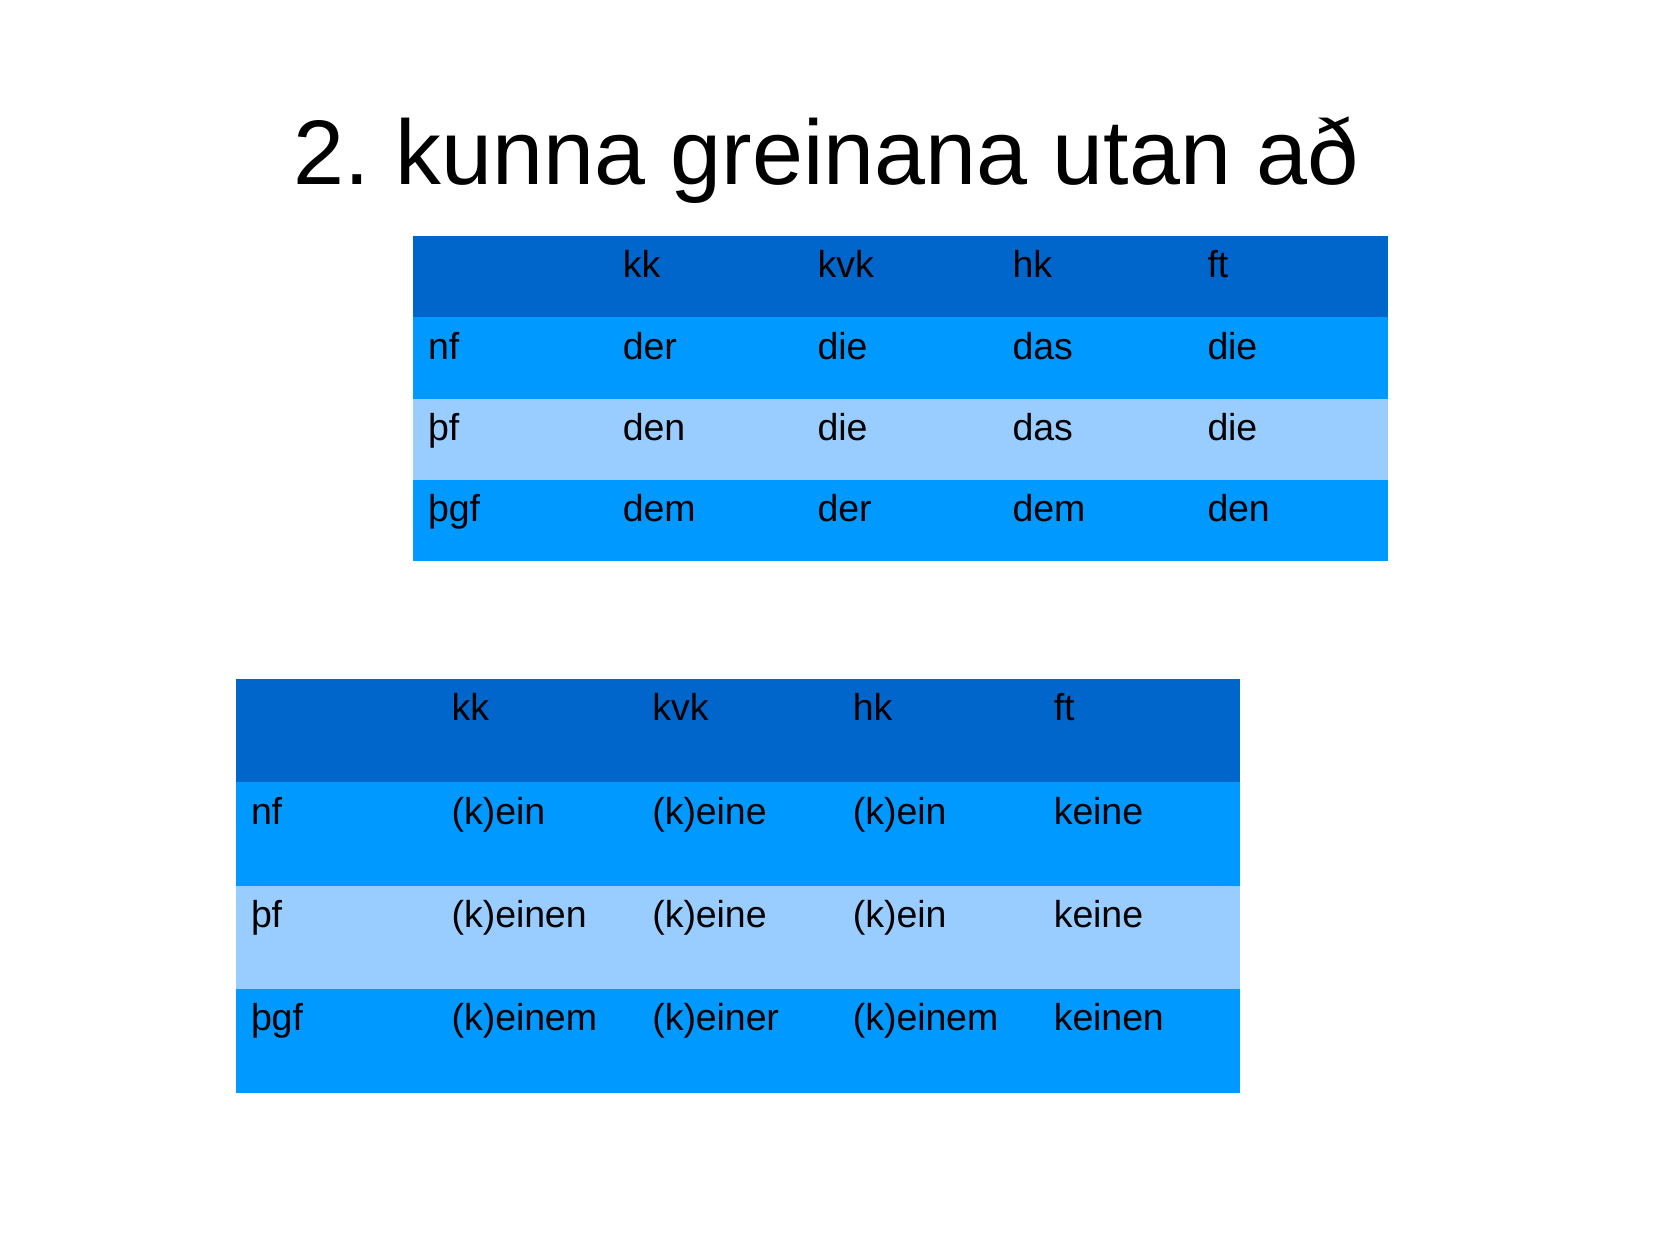

# 2. kunna greinana utan að
| | kk | kvk | hk | ft |
| --- | --- | --- | --- | --- |
| nf | der | die | das | die |
| þf | den | die | das | die |
| þgf | dem | der | dem | den |
| | kk | kvk | hk | ft |
| --- | --- | --- | --- | --- |
| nf | (k)ein | (k)eine | (k)ein | keine |
| þf | (k)einen | (k)eine | (k)ein | keine |
| þgf | (k)einem | (k)einer | (k)einem | keinen |